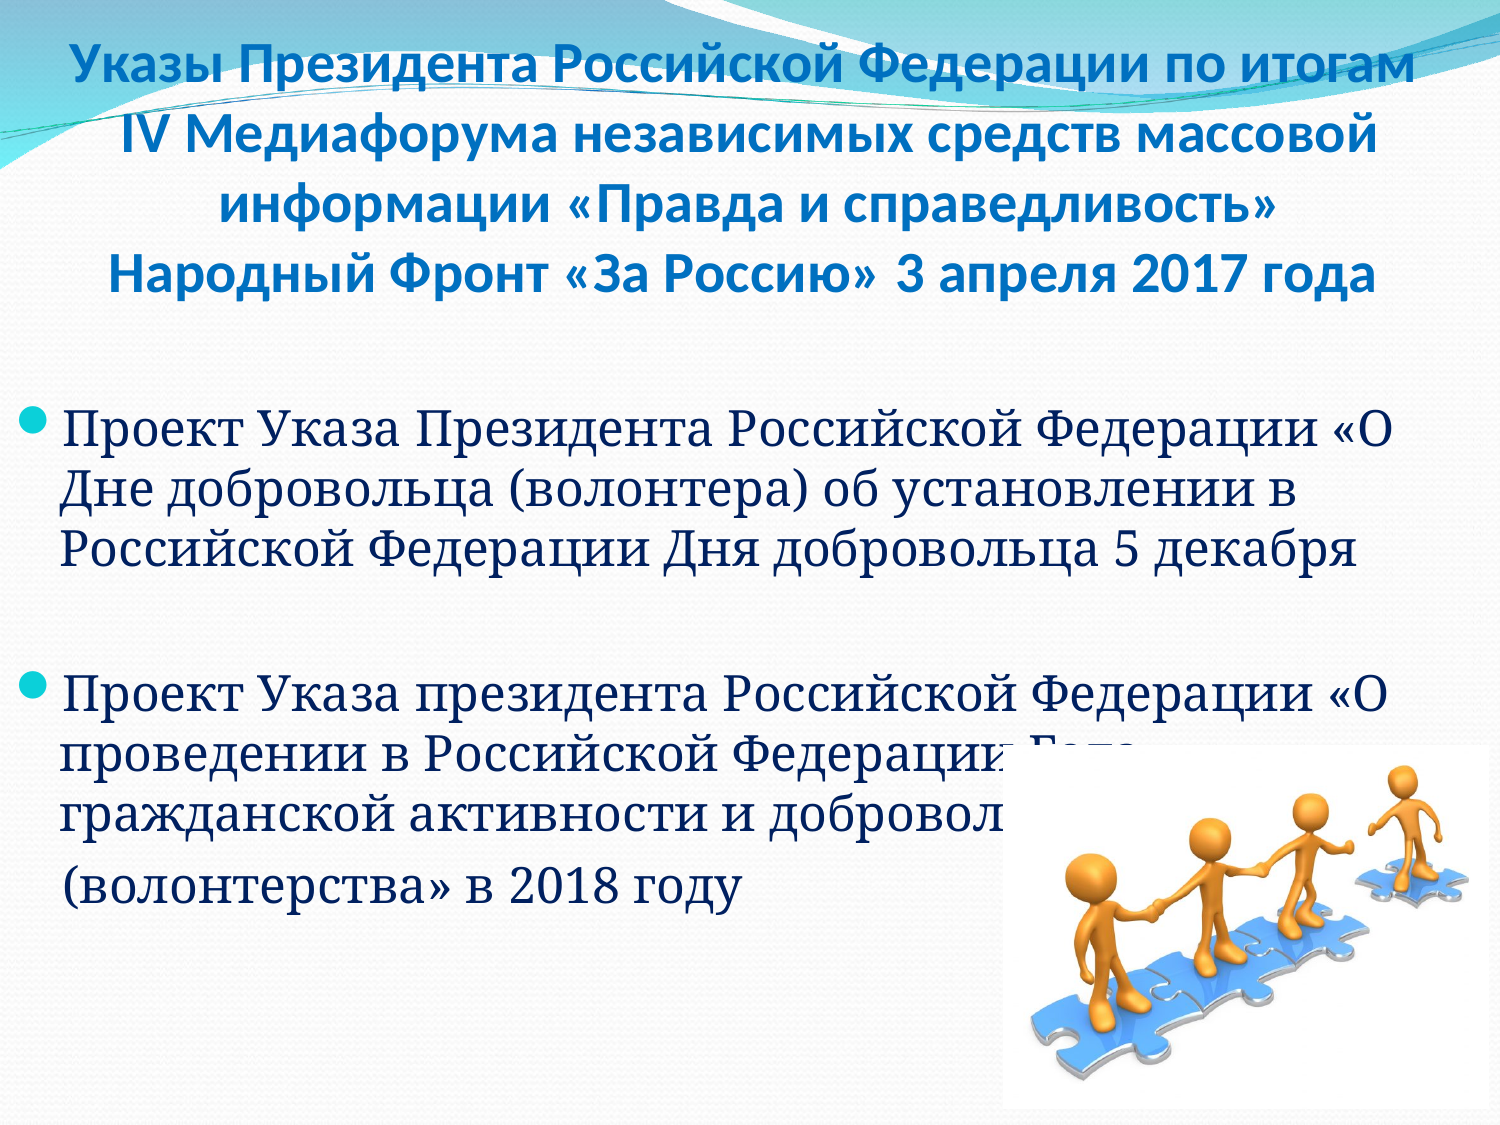

# Указы Президента Российской Федерации по итогам IV Медиафорума независимых средств массовой информации «Правда и справедливость» Народный Фронт «За Россию» 3 апреля 2017 года
Проект Указа Президента Российской Федерации «О Дне добровольца (волонтера) об установлении в Российской Федерации Дня добровольца 5 декабря
Проект Указа президента Российской Федерации «О проведении в Российской Федерации Года гражданской активности и добровольчества
(волонтерства» в 2018 году